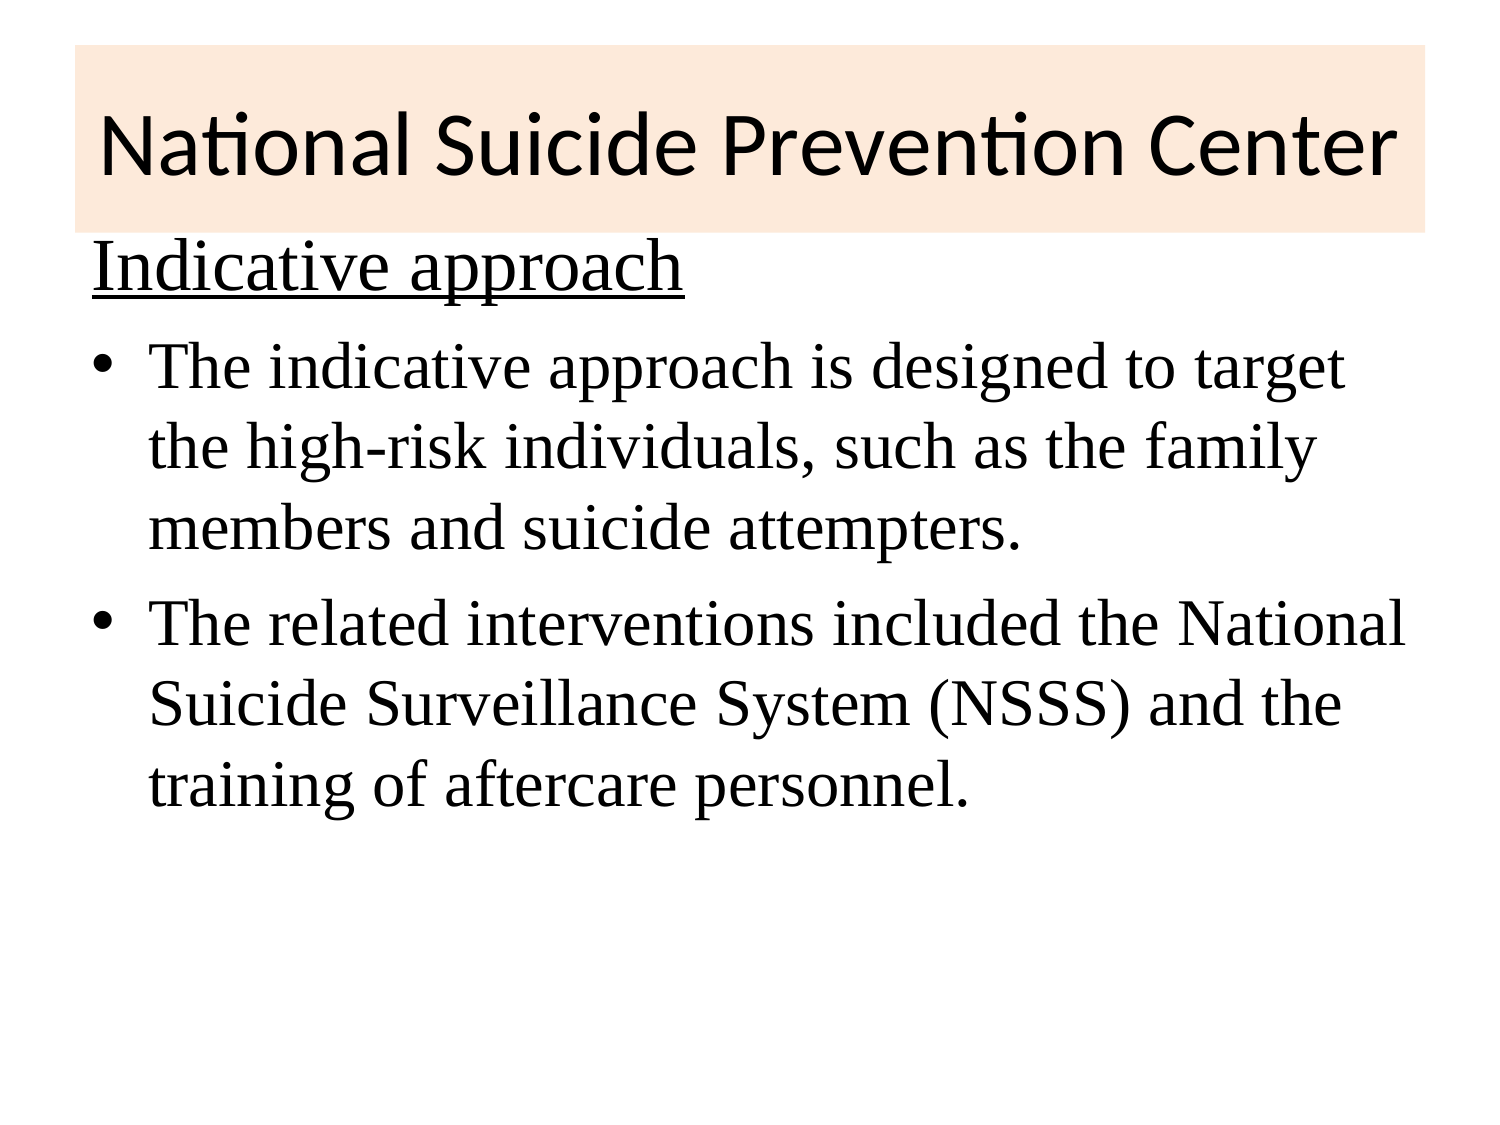

# National Suicide Prevention Center
Indicative approach
The indicative approach is designed to target the high-risk individuals, such as the family members and suicide attempters.
The related interventions included the National Suicide Surveillance System (NSSS) and the training of aftercare personnel.